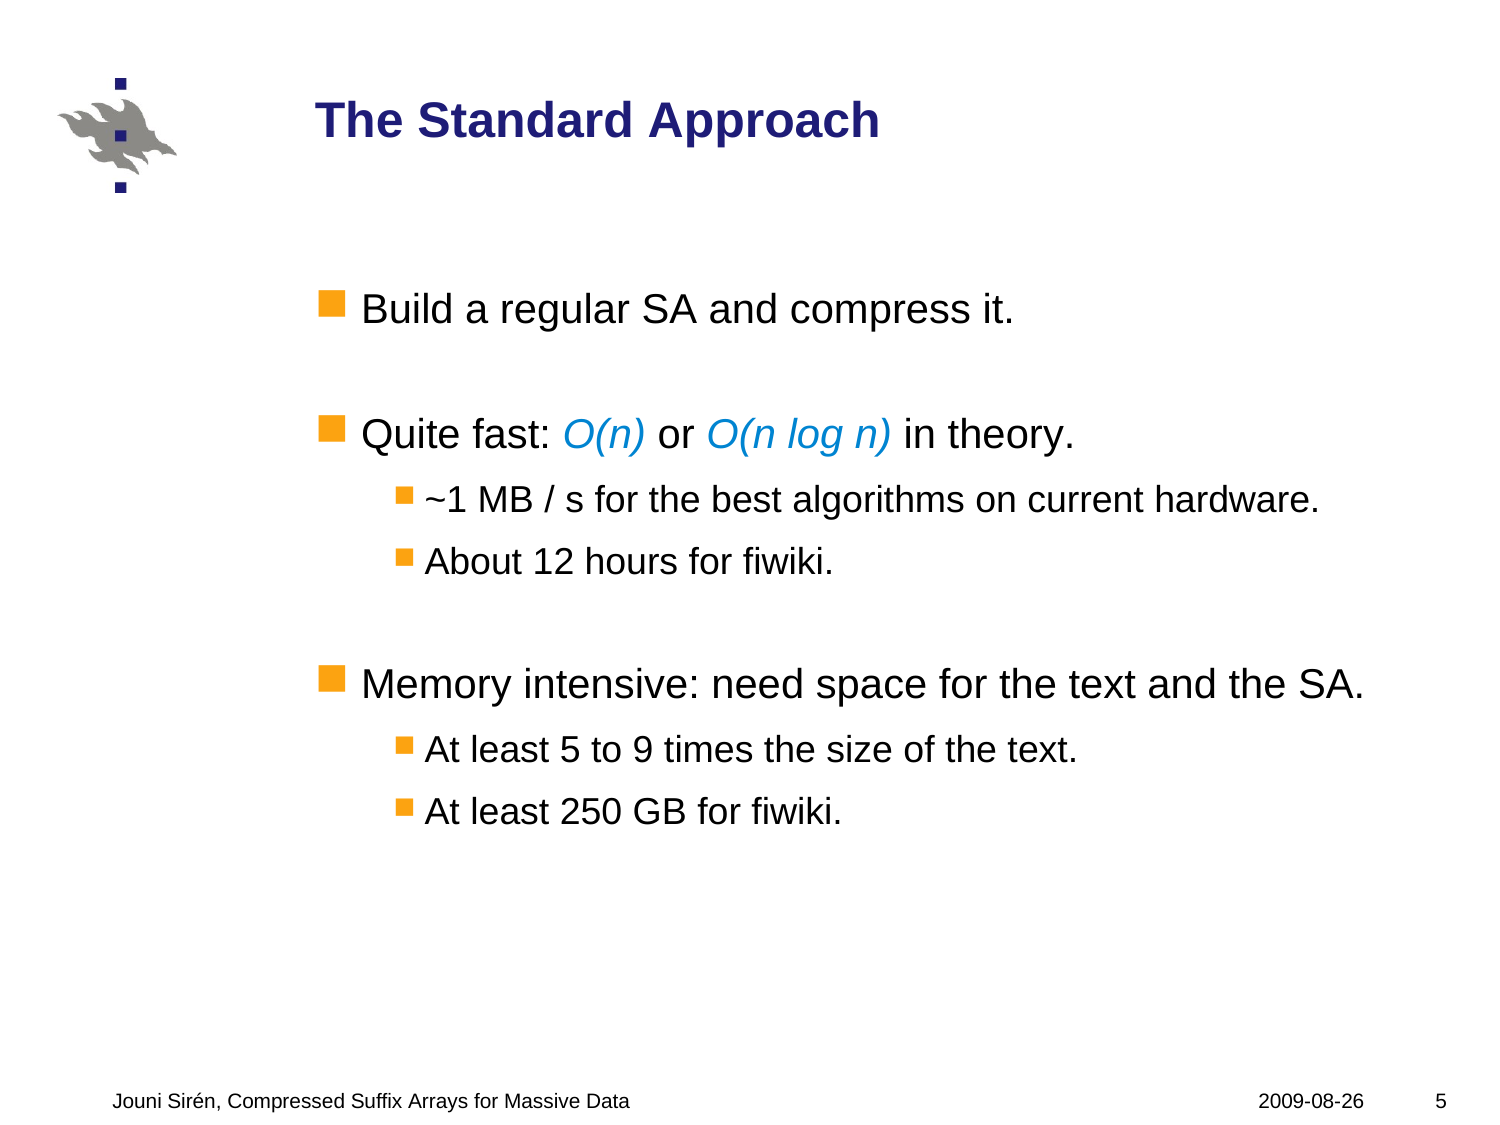

# The Standard Approach
Build a regular SA and compress it.
Quite fast: O(n) or O(n log n) in theory.
~1 MB / s for the best algorithms on current hardware.
About 12 hours for fiwiki.
Memory intensive: need space for the text and the SA.
At least 5 to 9 times the size of the text.
At least 250 GB for fiwiki.
Jouni Sirén, Compressed Suffix Arrays for Massive Data
2009-08-26
5